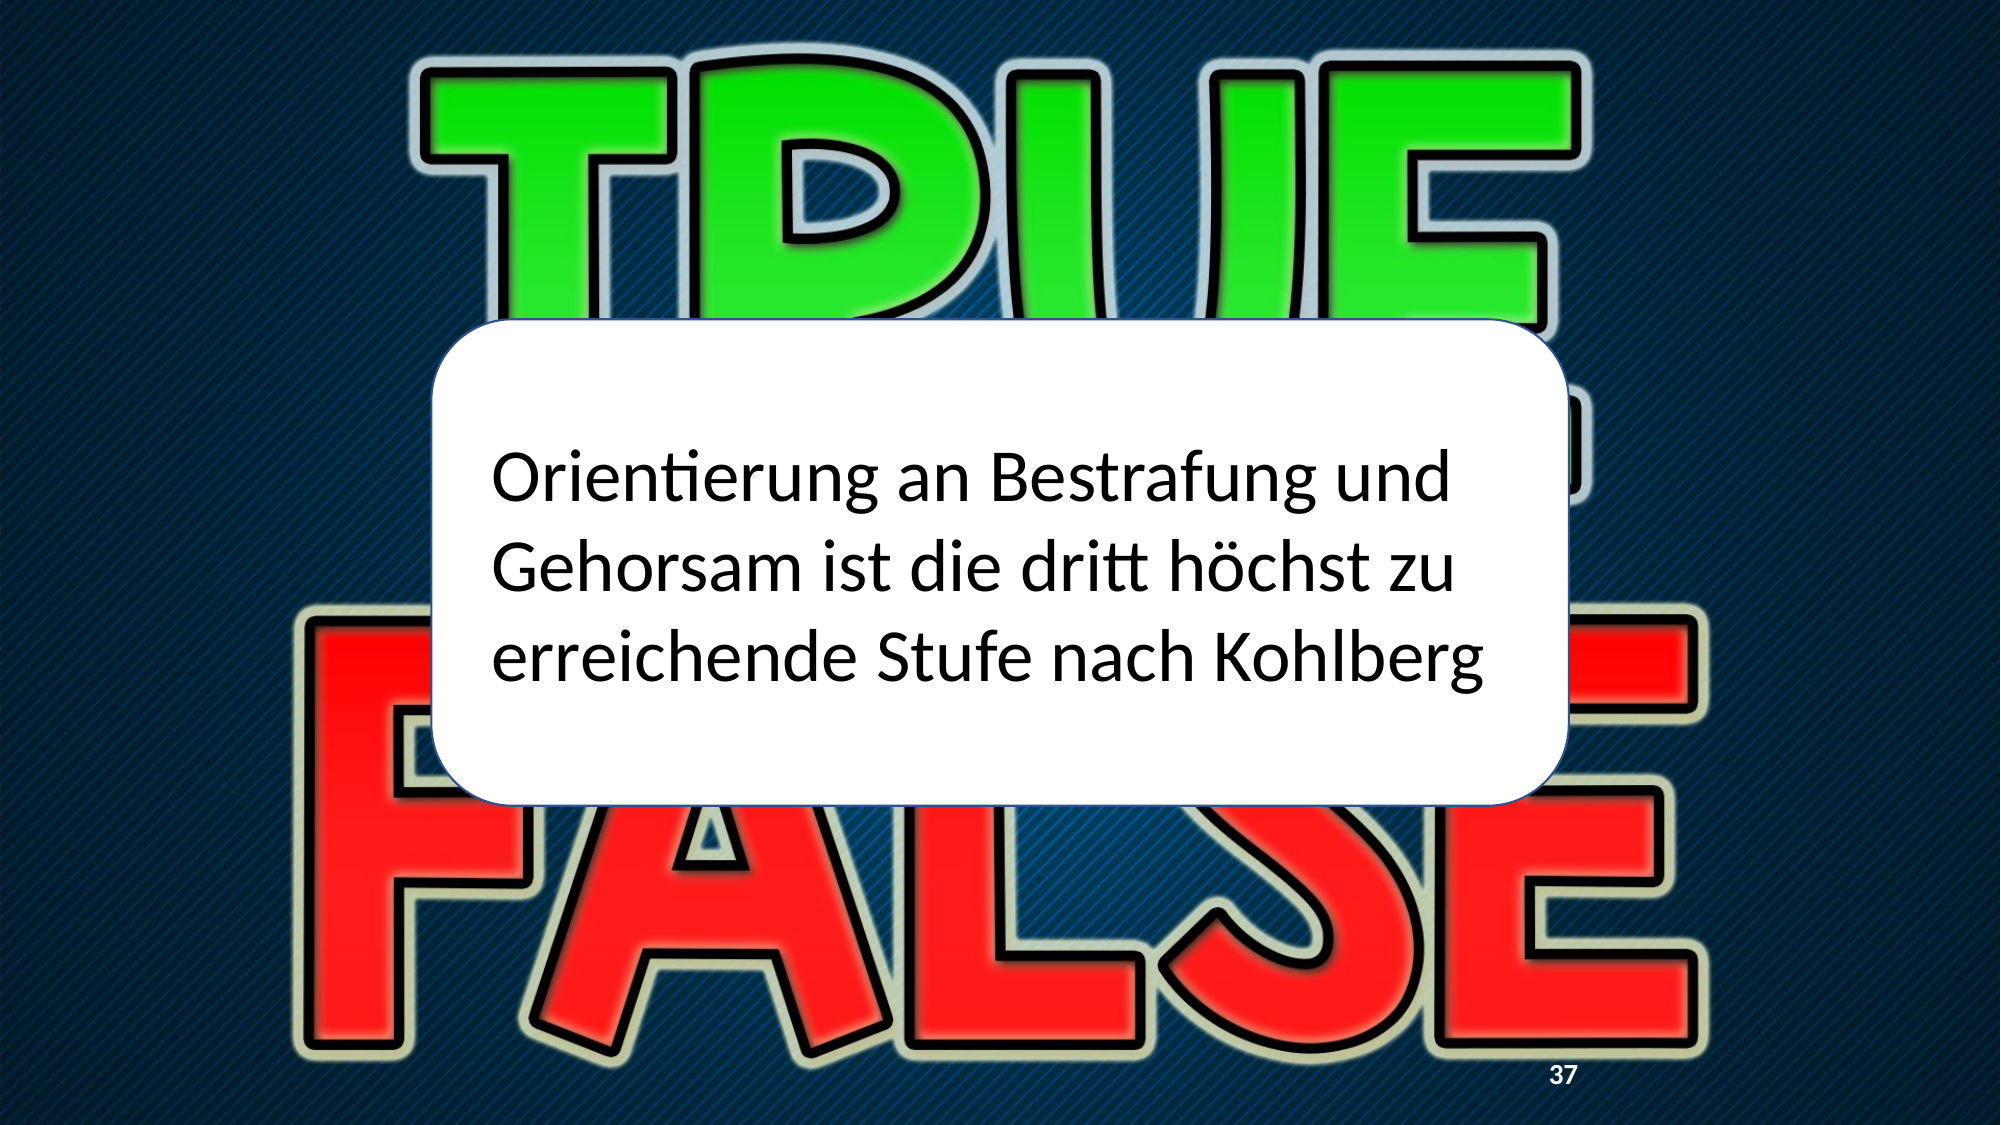

Orientierung an Bestrafung und Gehorsam ist die dritt höchst zu erreichende Stufe nach Kohlberg
37